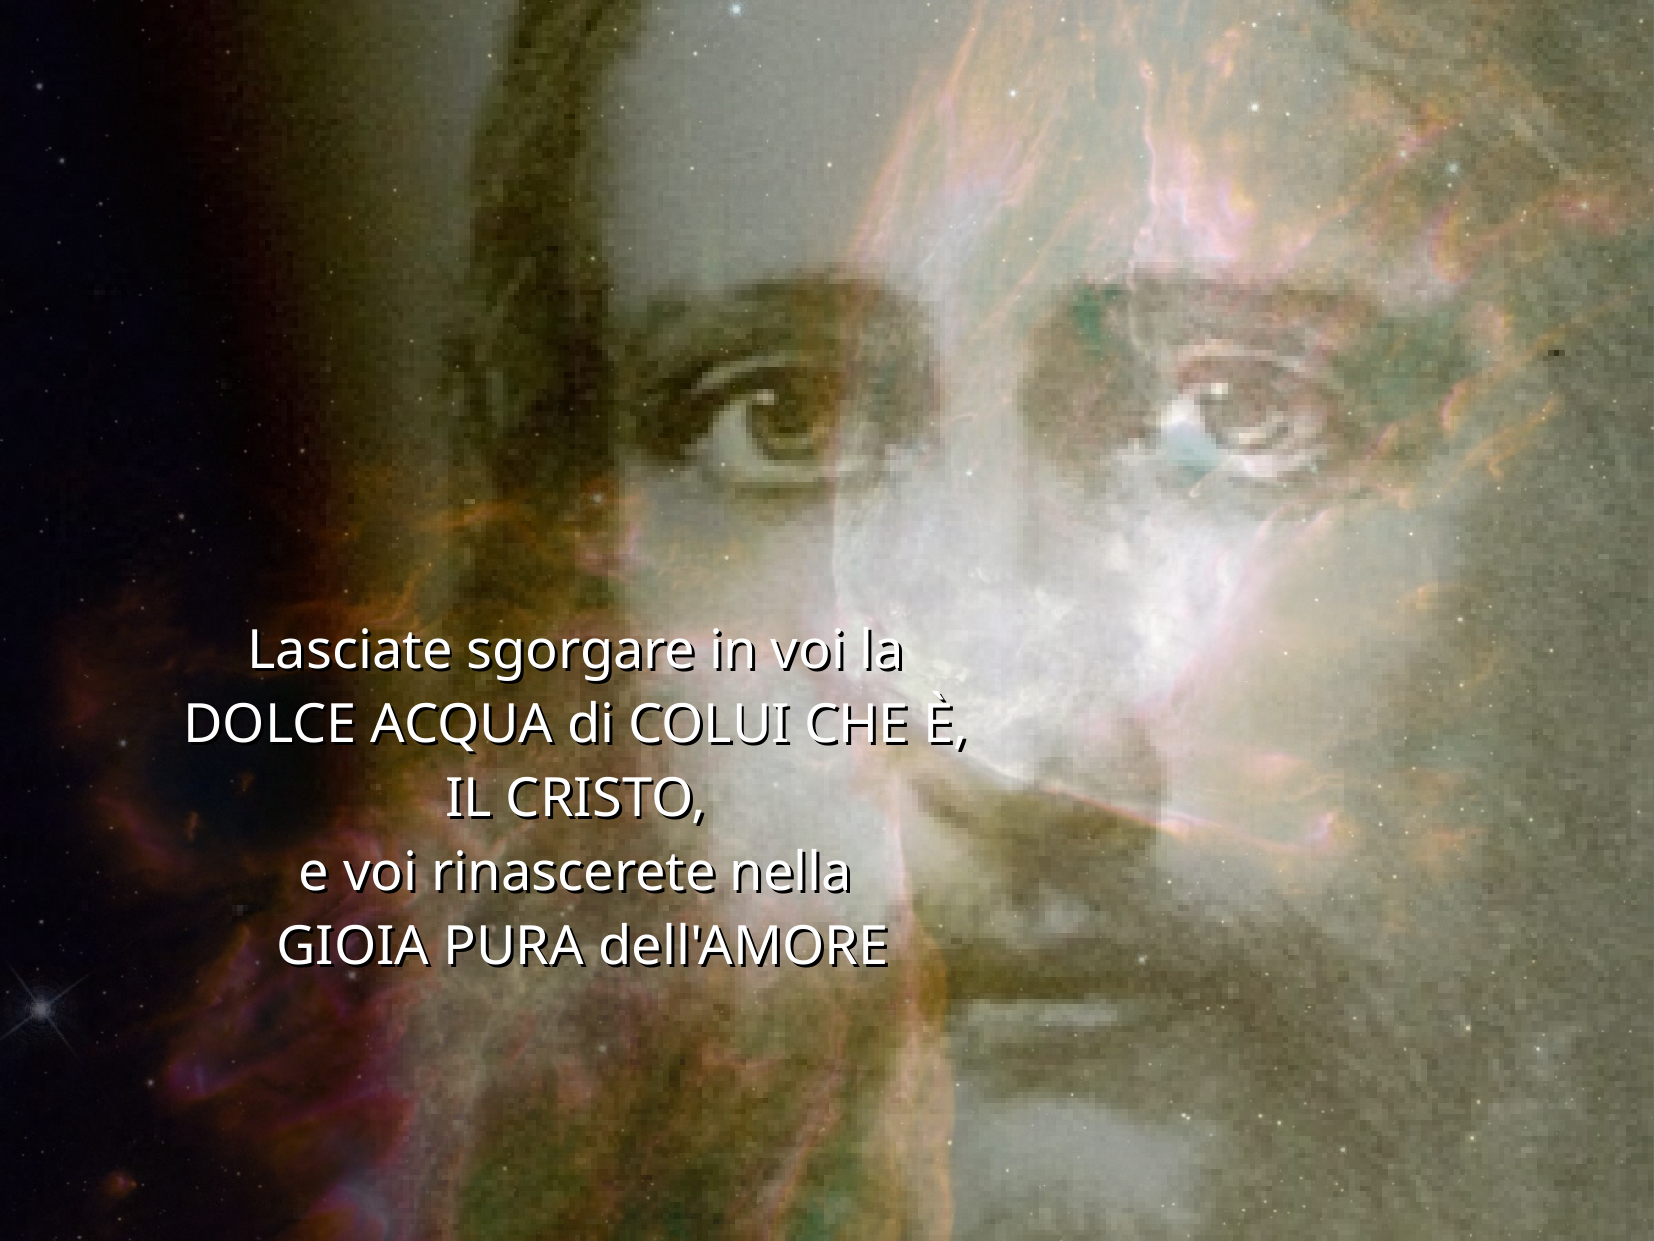

# Lasciate sgorgare in voi la DOLCE ACQUA di COLUI CHE È, IL CRISTO, e voi rinascerete nella GIOIA PURA dell'AMORE